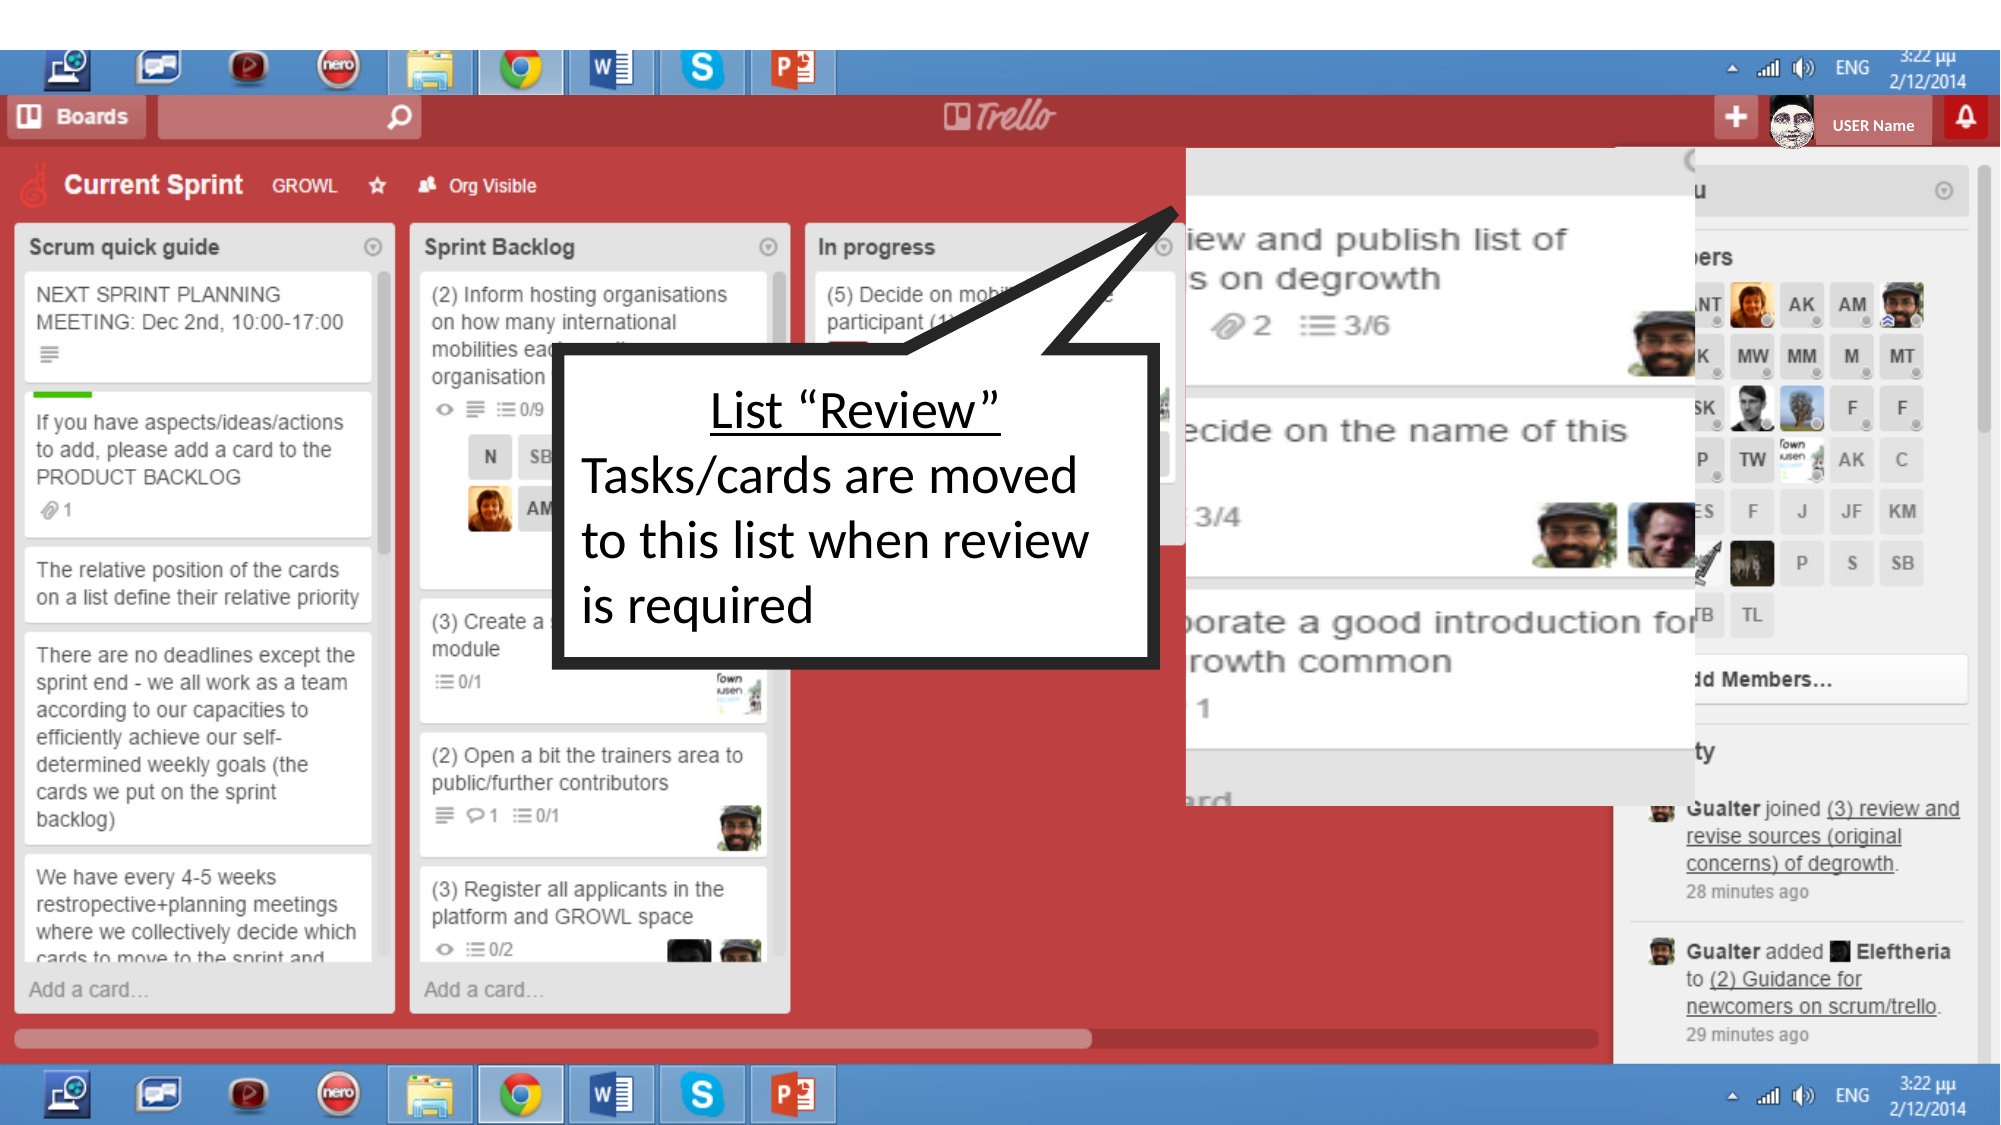

USER Name
List “Review”
Tasks/cards are moved to this list when review is required